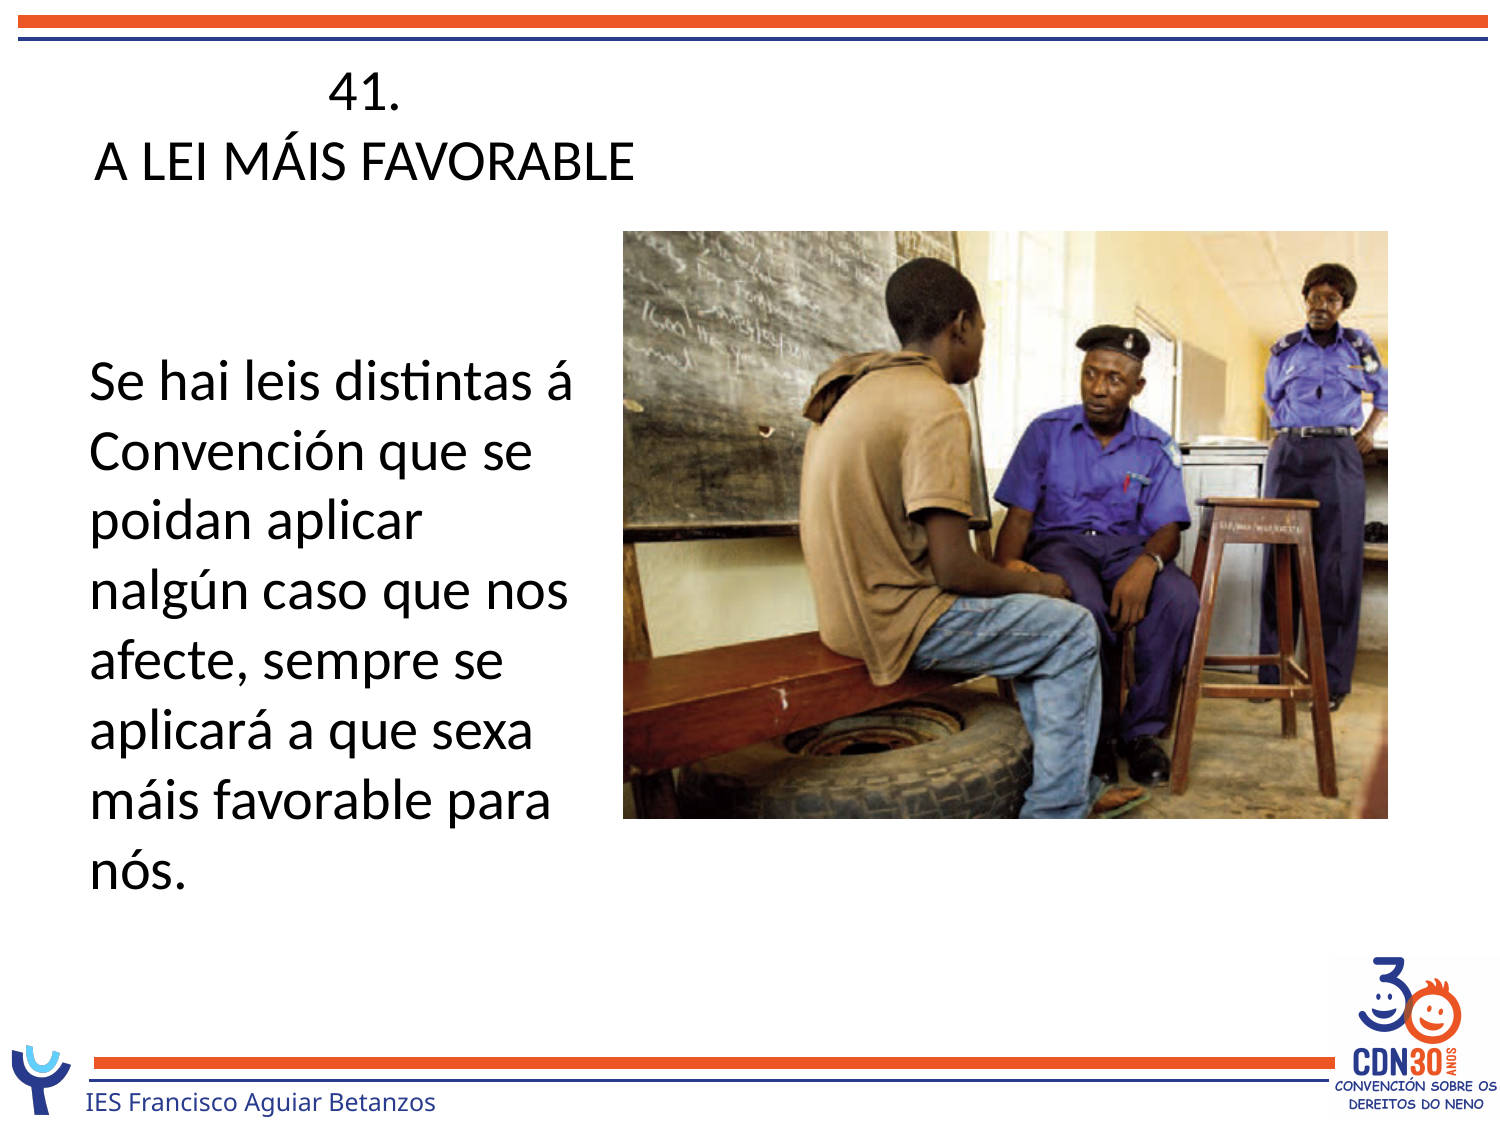

# 41. A LEI MÁIS FAVORABLE
Se hai leis distintas á Convención que se poidan aplicar nalgún caso que nos afecte, sempre se aplicará a que sexa máis favorable para nós.